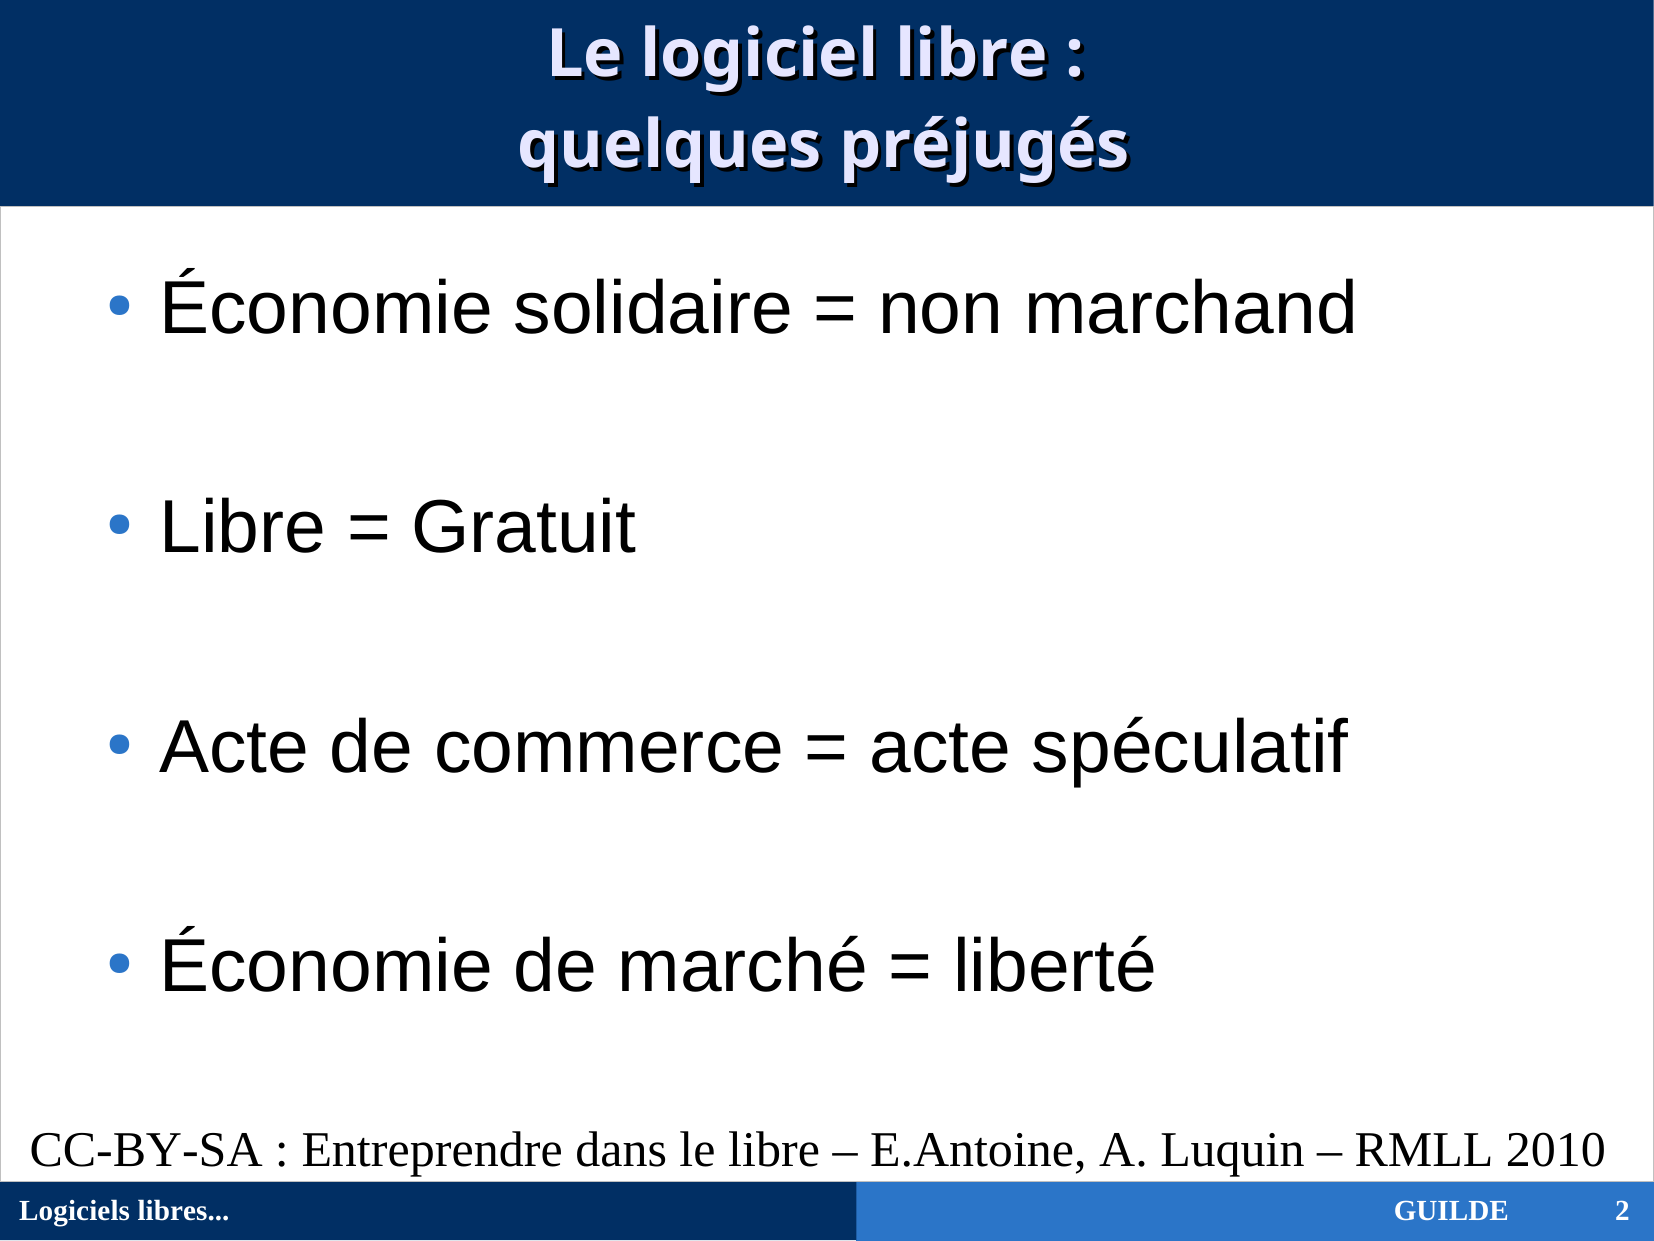

# Le logiciel libre : quelques préjugés
Économie solidaire = non marchand
Libre = Gratuit
Acte de commerce = acte spéculatif
Économie de marché = liberté
CC-BY-SA : Entreprendre dans le libre – E.Antoine, A. Luquin – RMLL 2010
2